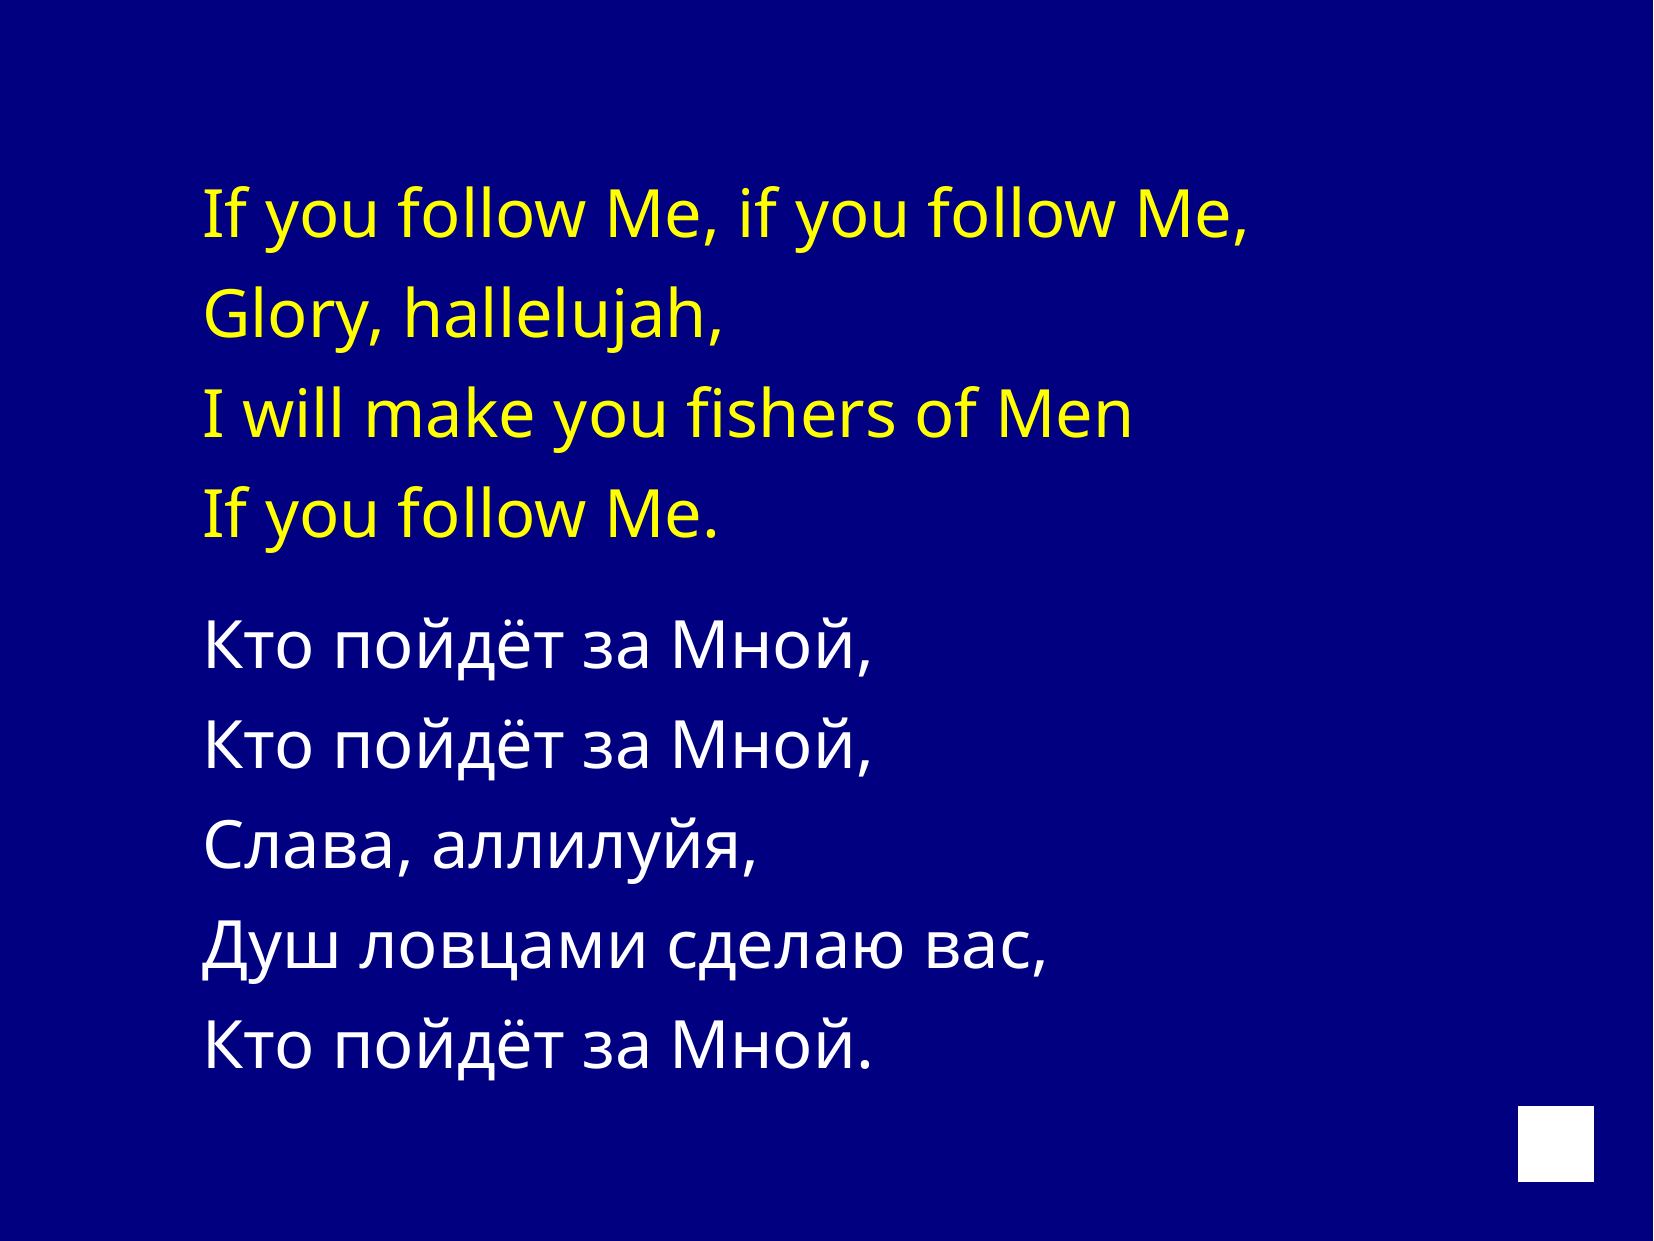

If you follow Me, if you follow Me,
	Glory, hallelujah,
	I will make you fishers of Men
	If you follow Me.
	Кто пойдёт за Мной,
	Кто пойдёт за Мной,
	Слава, аллилуйя,
	Душ ловцами сделаю вас,
	Кто пойдёт за Мной.